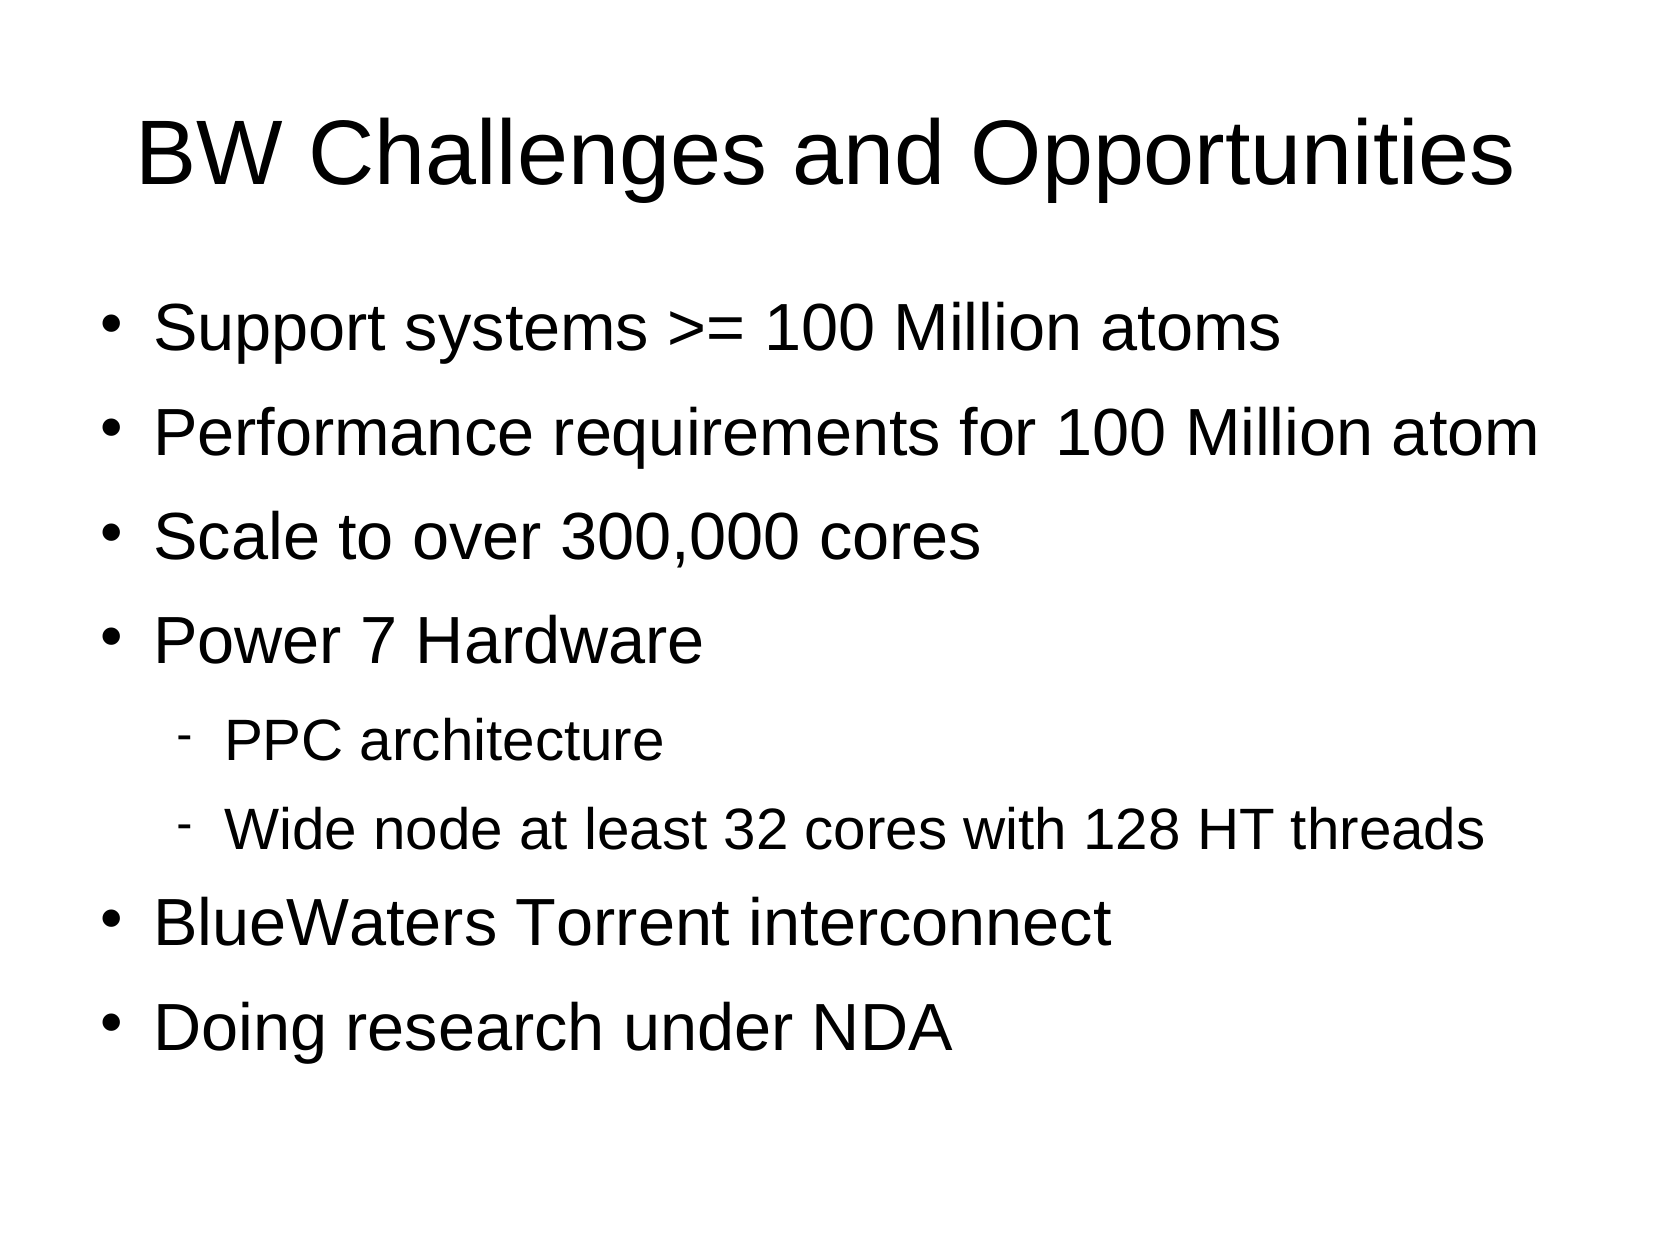

# BW Challenges and Opportunities
Support systems >= 100 Million atoms
Performance requirements for 100 Million atom
Scale to over 300,000 cores
Power 7 Hardware
PPC architecture
Wide node at least 32 cores with 128 HT threads
BlueWaters Torrent interconnect
Doing research under NDA